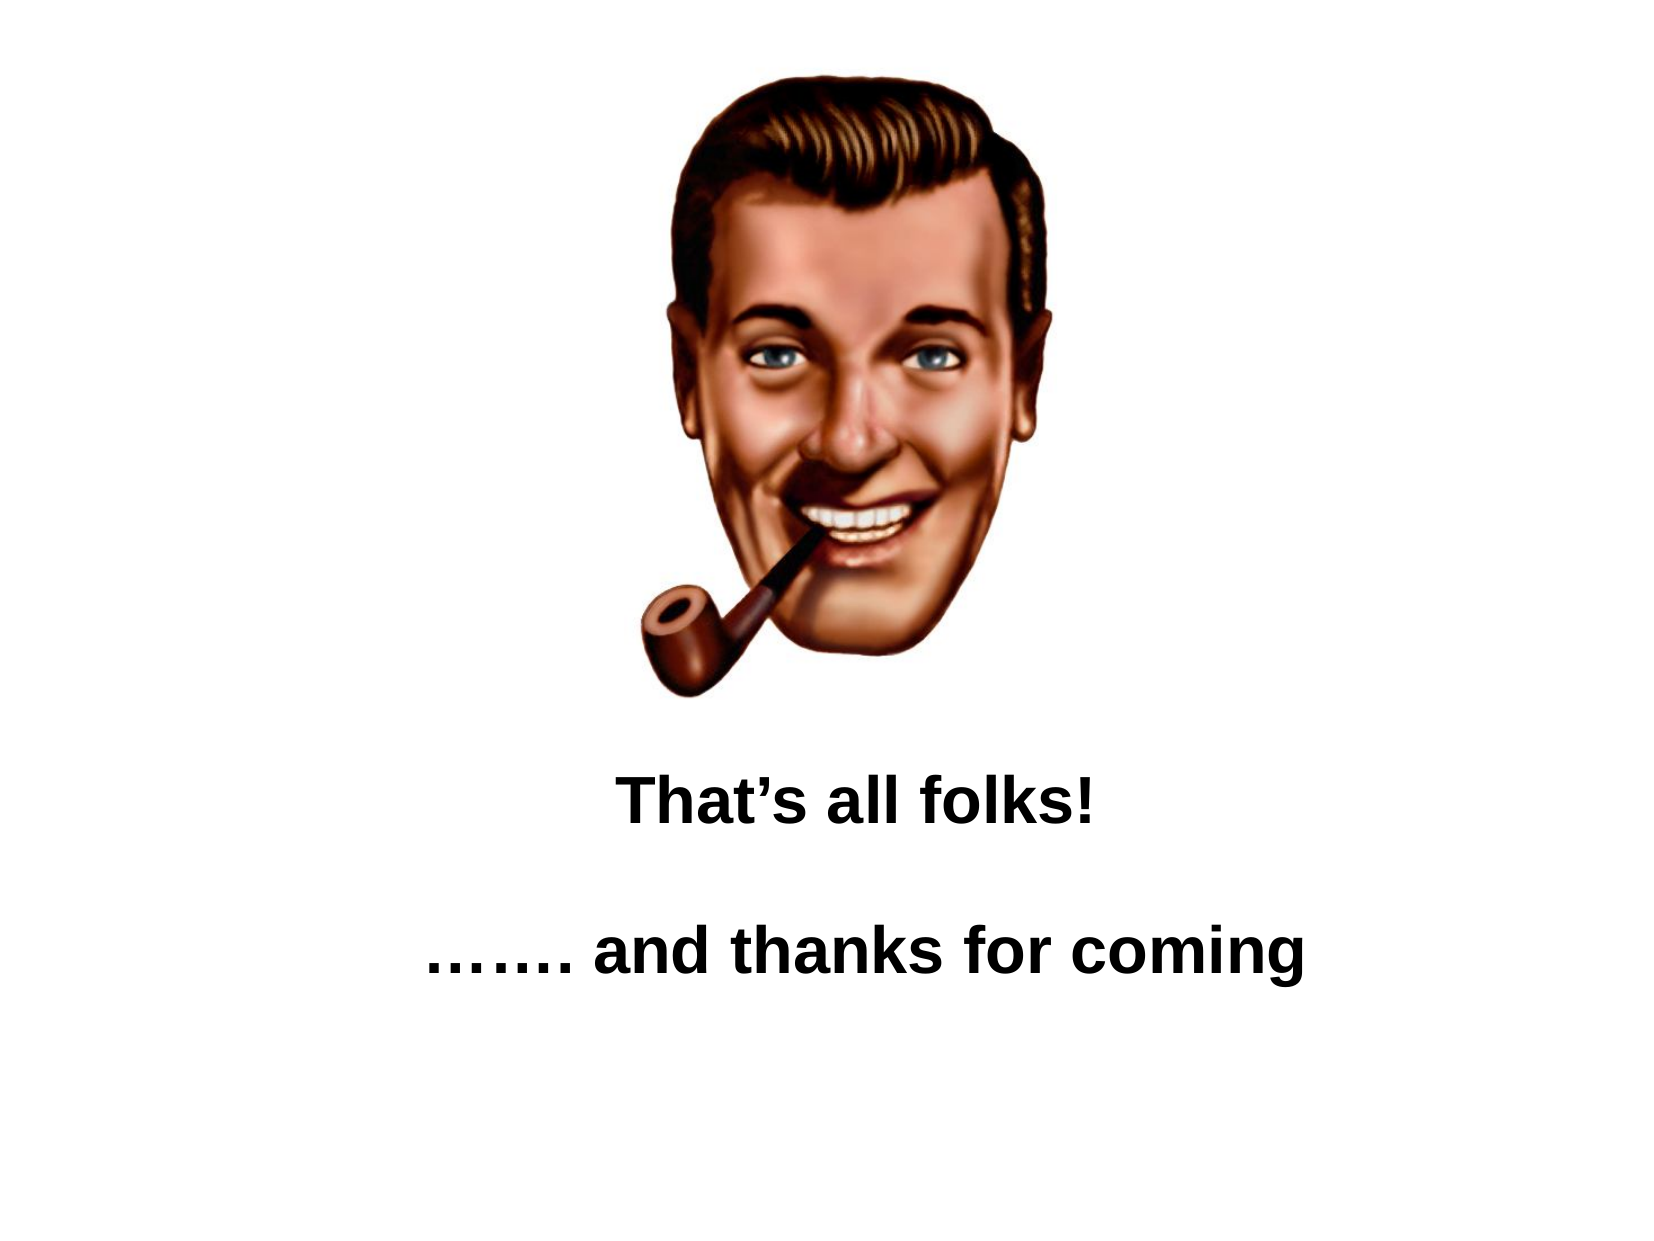

That’s all folks!
 ……. and thanks for coming